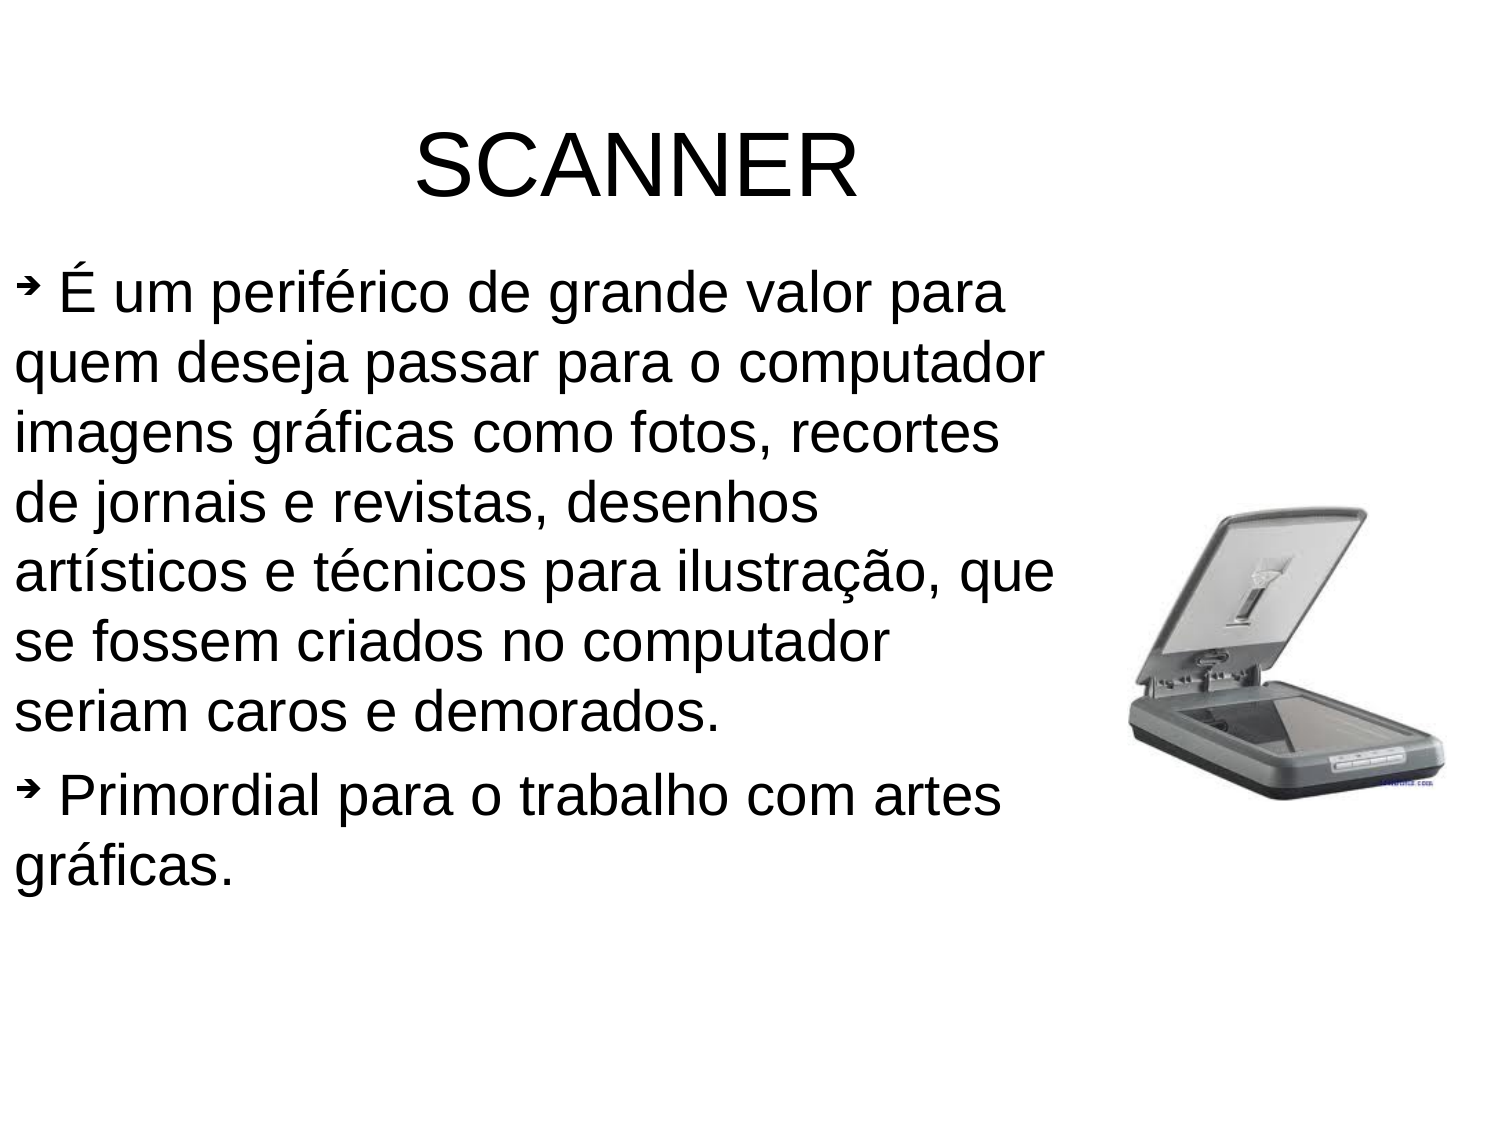

# SCANNER
 É um periférico de grande valor para quem deseja passar para o computador imagens gráficas como fotos, recortes de jornais e revistas, desenhos artísticos e técnicos para ilustração, que se fossem criados no computador seriam caros e demorados.
 Primordial para o trabalho com artes gráficas.